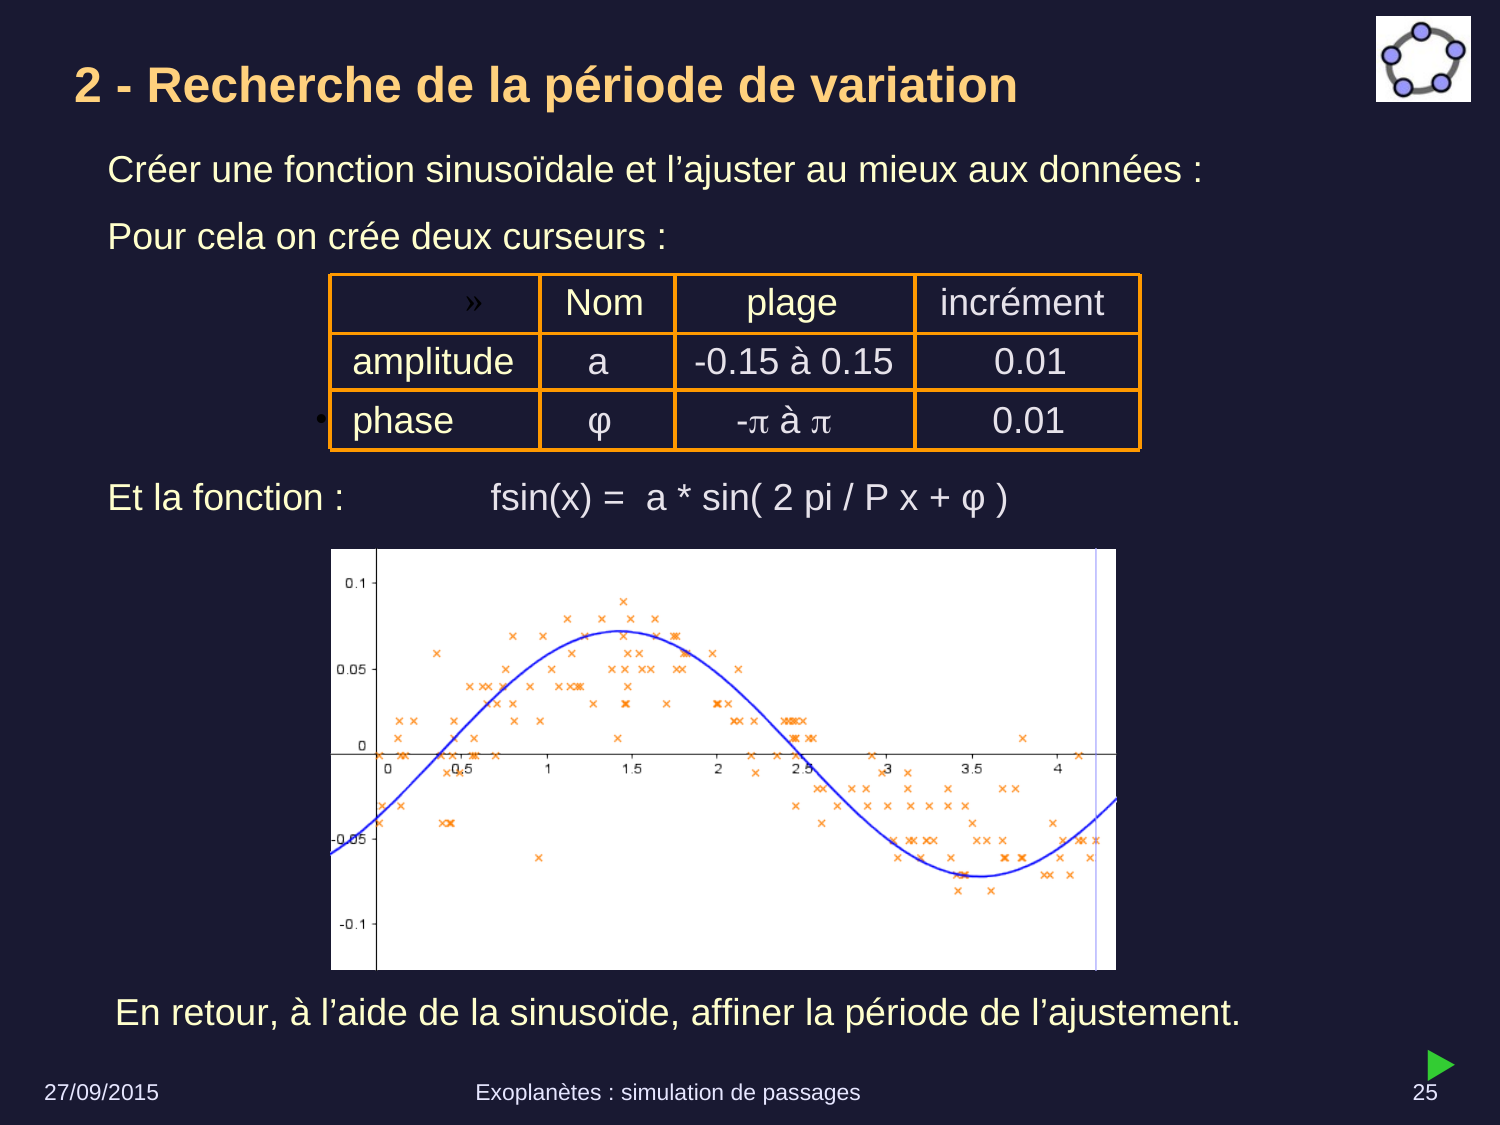

2 - Recherche de la période de variation
Créer une fonction sinusoïdale et l’ajuster au mieux aux données :
Pour cela on crée deux curseurs :
 Nom	 plage	 incrément
amplitude	 a	 -0.15 à 0.15 	 0.01
phase 	 φ	 -p à p	 0.01
fsin(x) = a * sin( 2 pi / P x + φ )
Et la fonction :
En retour, à l’aide de la sinusoïde, affiner la période de l’ajustement.

27/09/2015
Exoplanètes : simulation de passages
25